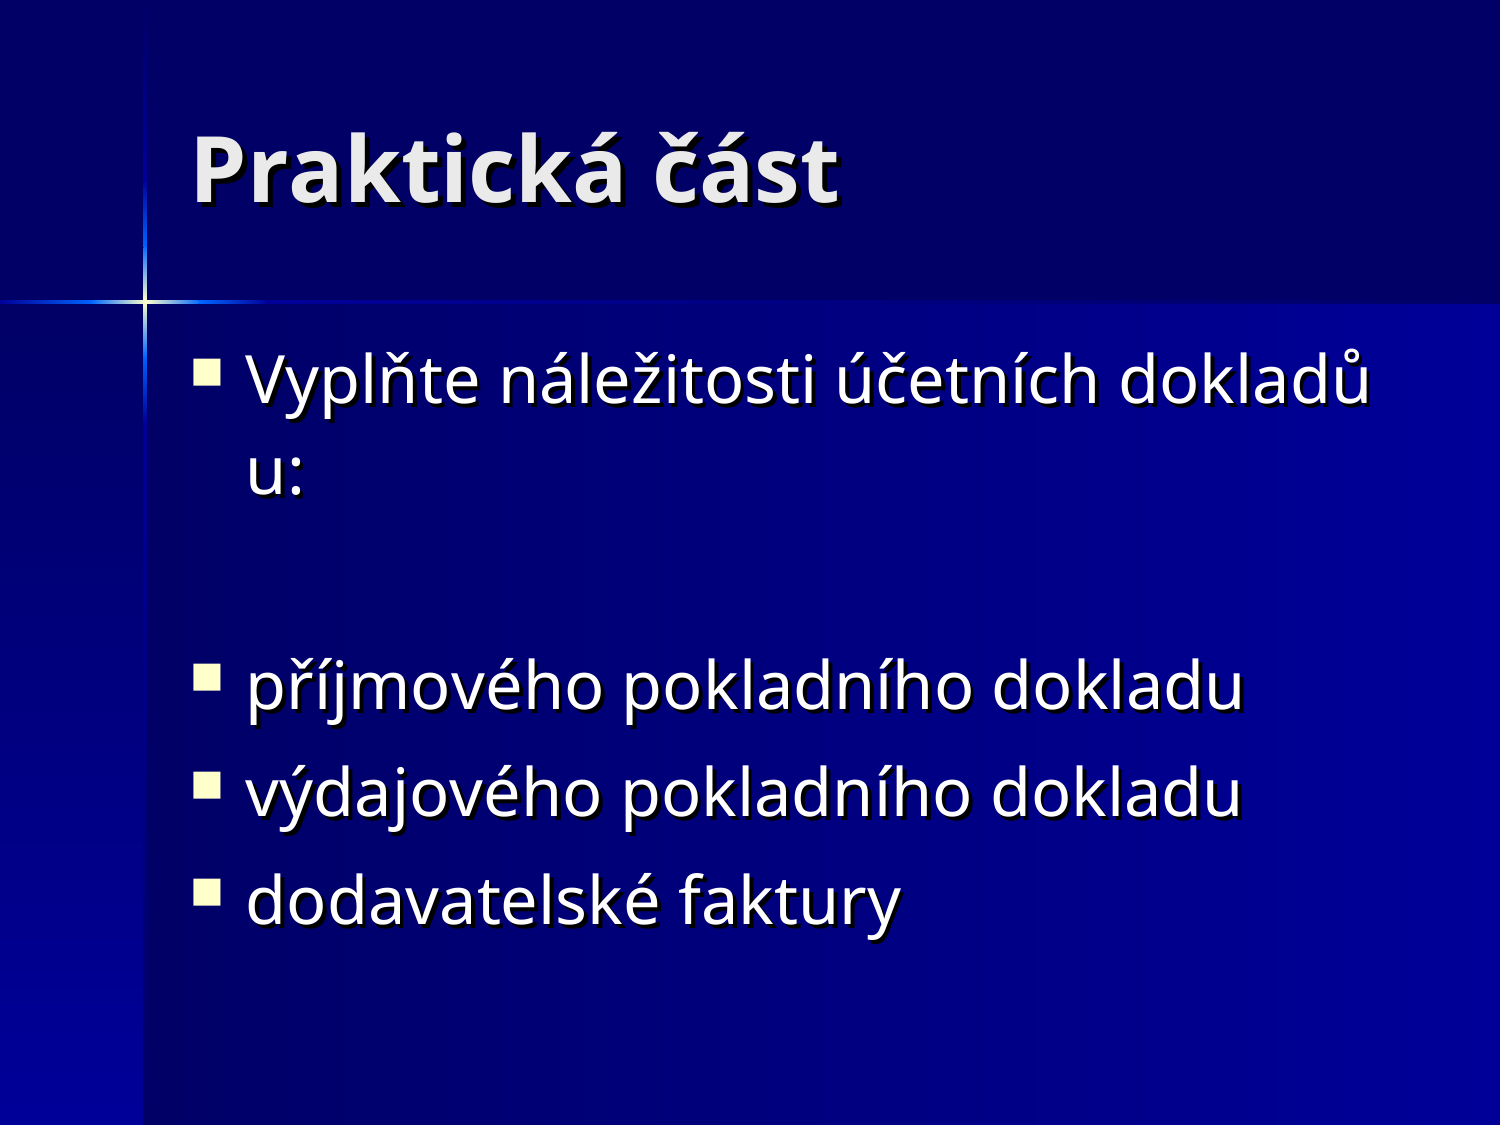

# Praktická část
Vyplňte náležitosti účetních dokladů u:
příjmového pokladního dokladu
výdajového pokladního dokladu
dodavatelské faktury